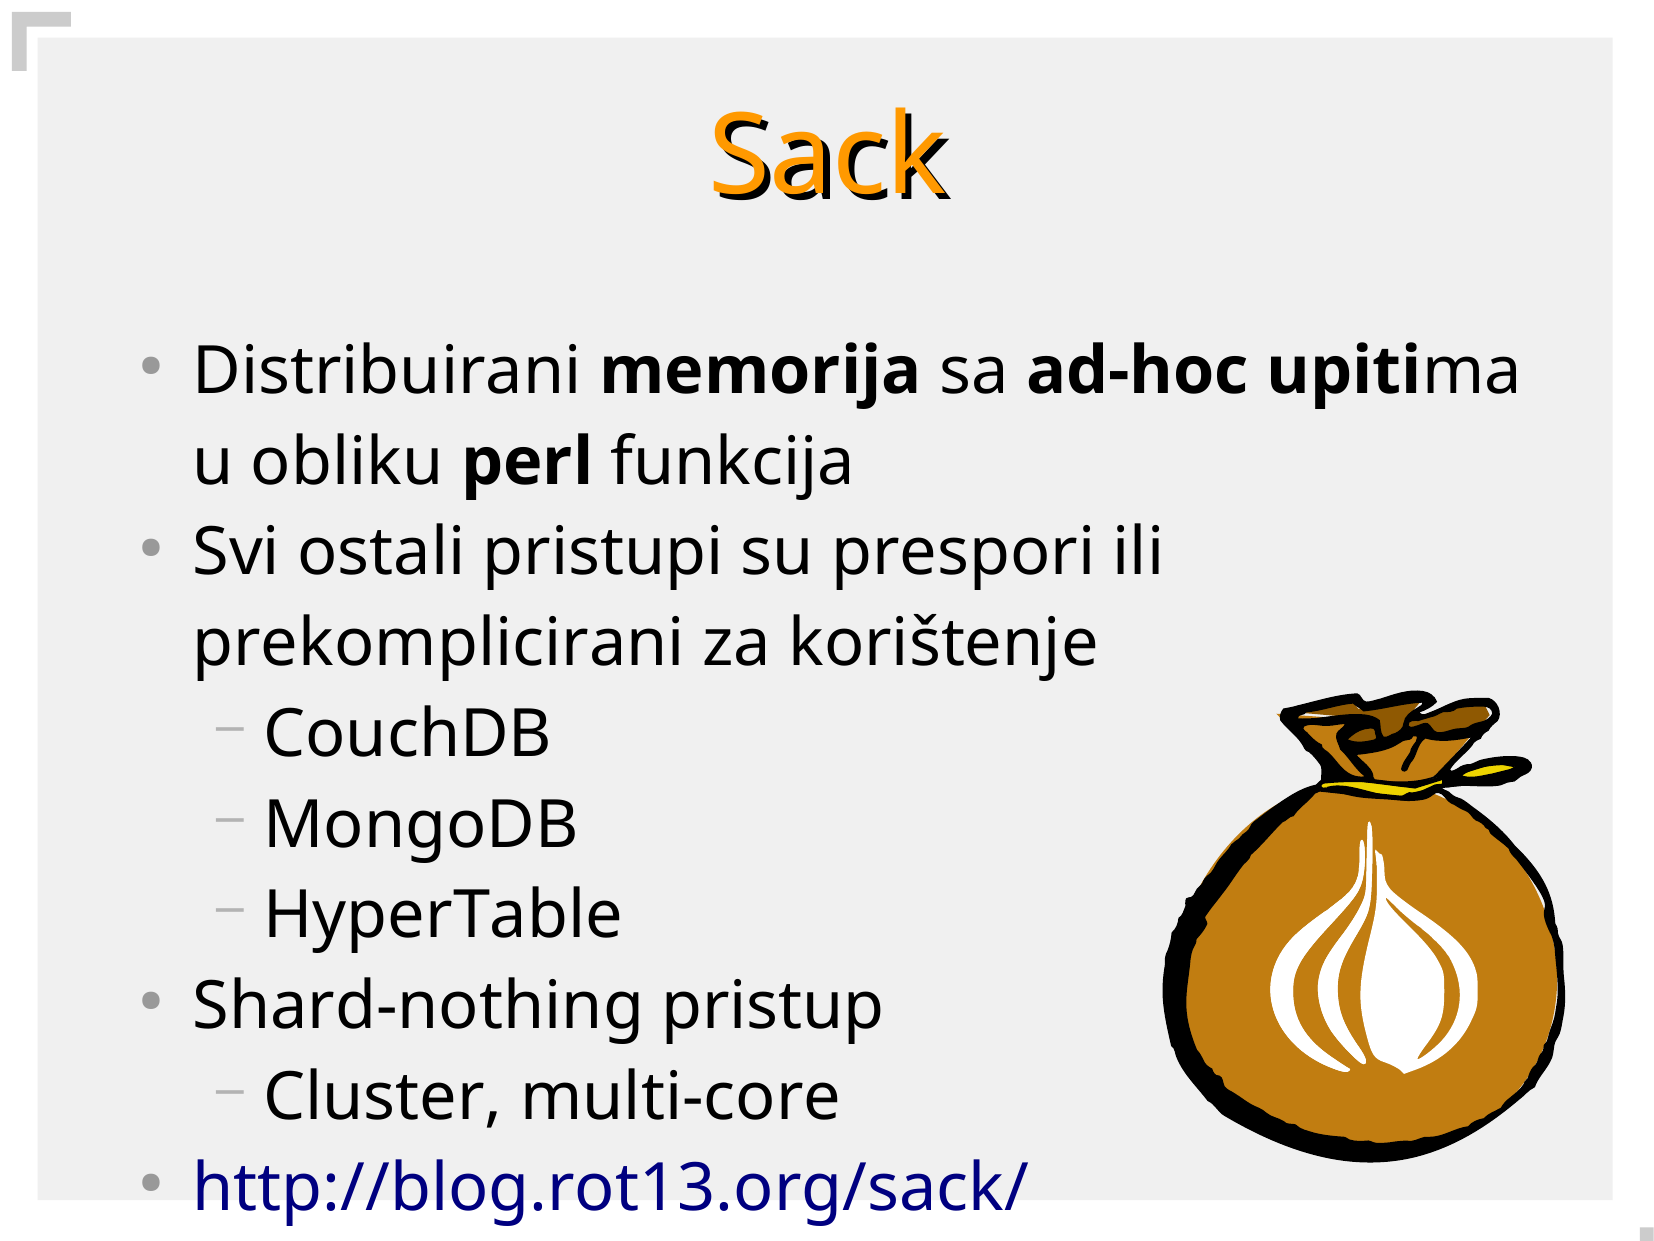

# Sack
Distribuirani memorija sa ad-hoc upitima u obliku perl funkcija
Svi ostali pristupi su prespori ili prekomplicirani za korištenje
CouchDB
MongoDB
HyperTable
Shard-nothing pristup
Cluster, multi-core
http://blog.rot13.org/sack/